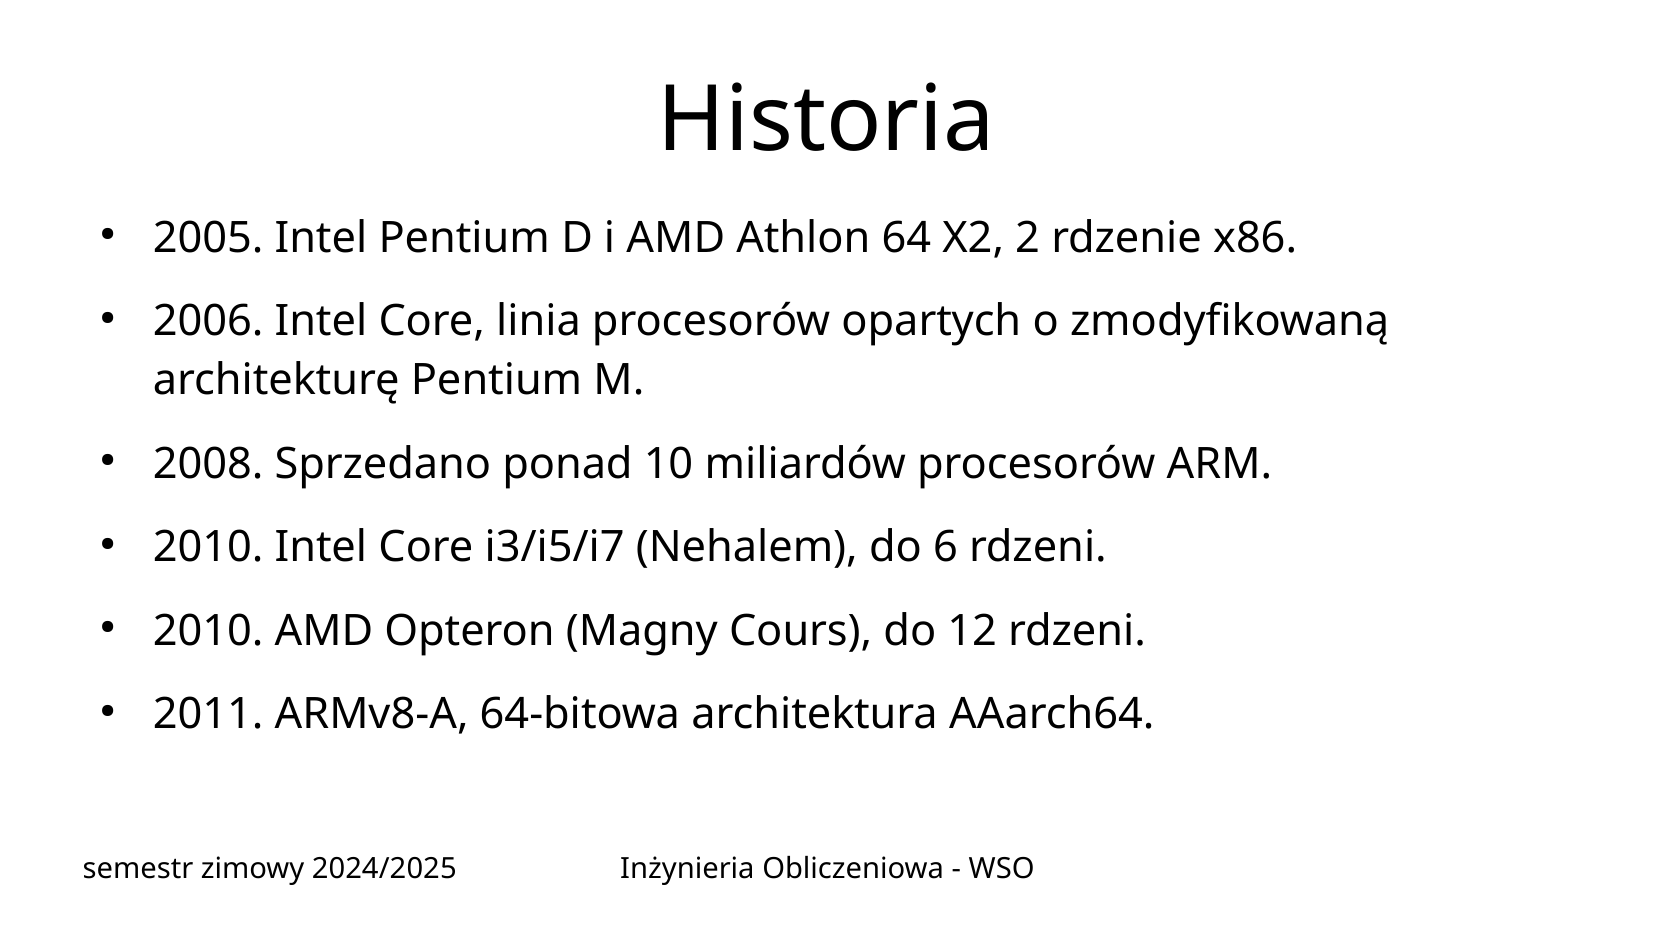

# Historia
2005. Intel Pentium D i AMD Athlon 64 X2, 2 rdzenie x86.
2006. Intel Core, linia procesorów opartych o zmodyfikowaną architekturę Pentium M.
2008. Sprzedano ponad 10 miliardów procesorów ARM.
2010. Intel Core i3/i5/i7 (Nehalem), do 6 rdzeni.
2010. AMD Opteron (Magny Cours), do 12 rdzeni.
2011. ARMv8-A, 64-bitowa architektura AAarch64.
semestr zimowy 2024/2025
Inżynieria Obliczeniowa - WSO